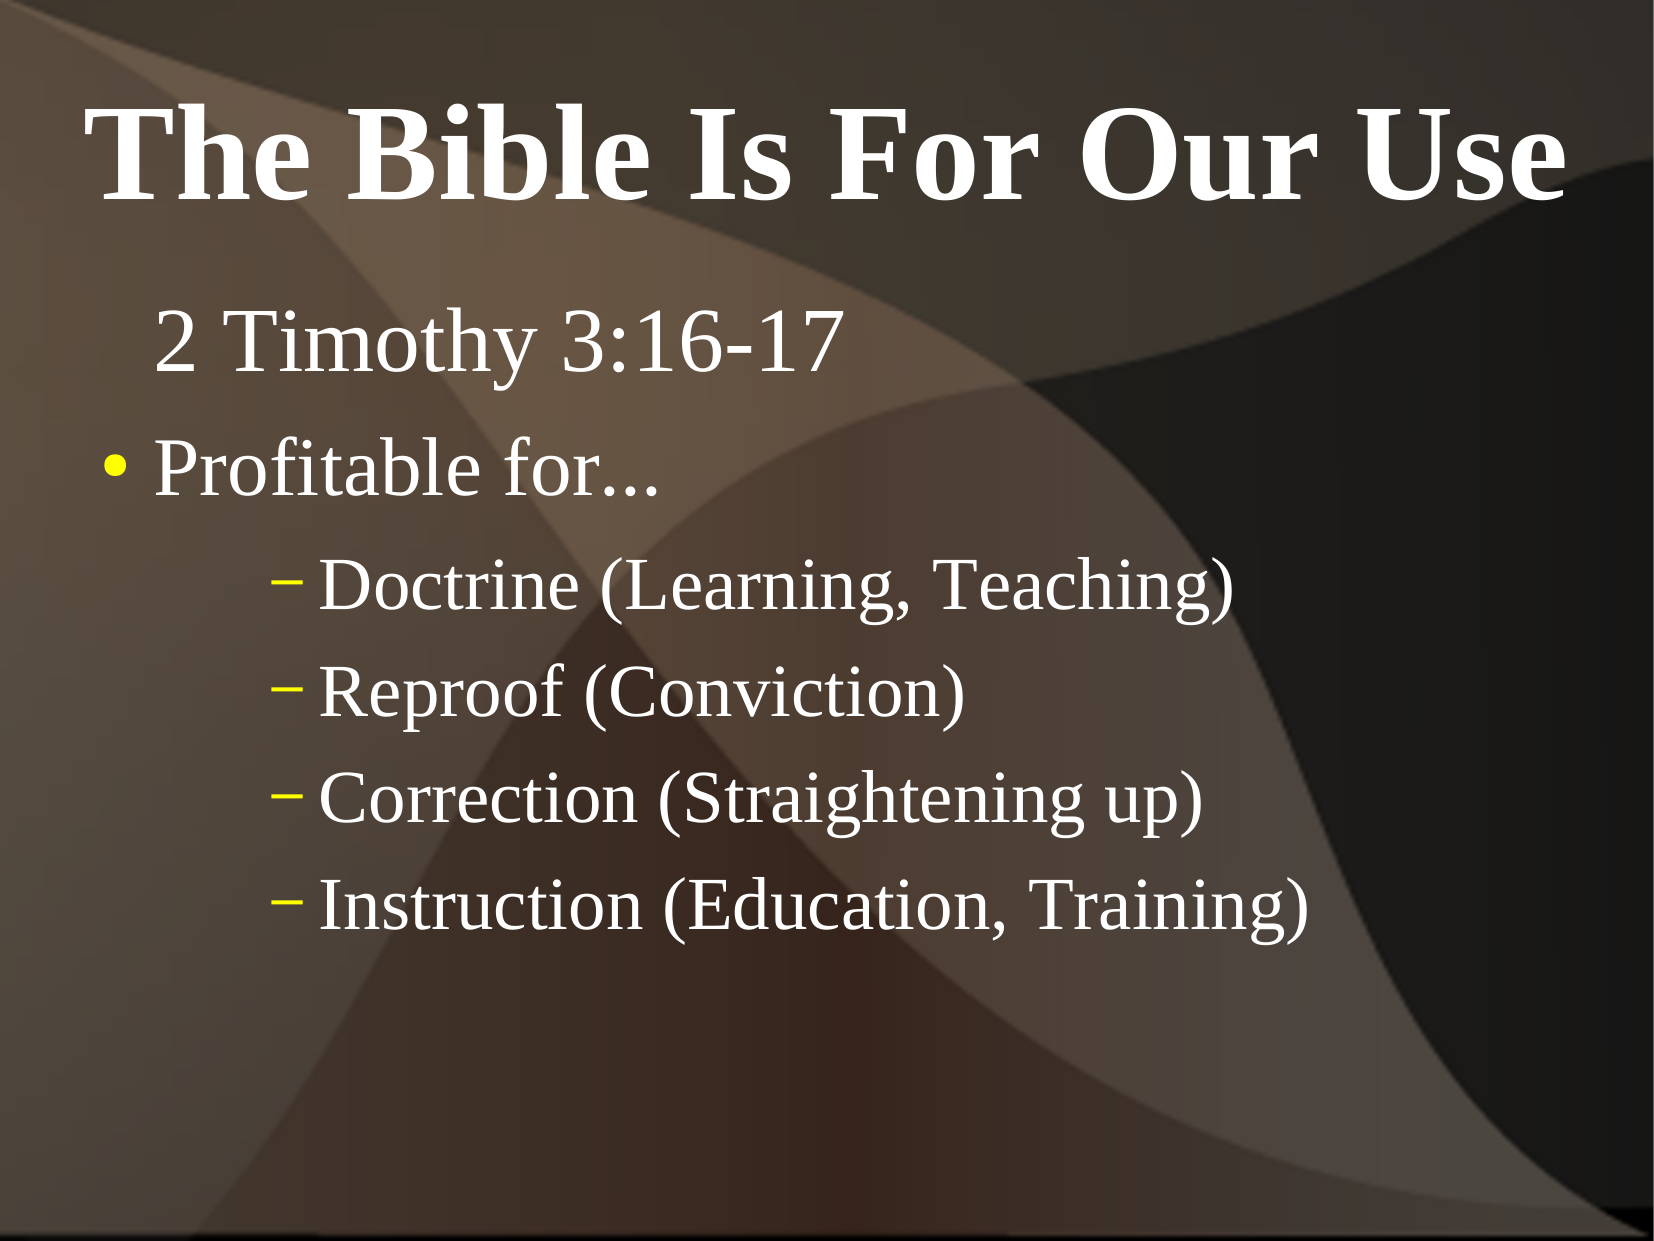

# The Bible Is For Our Use
2 Timothy 3:16-17
Profitable for...
Doctrine (Learning, Teaching)
Reproof (Conviction)
Correction (Straightening up)
Instruction (Education, Training)